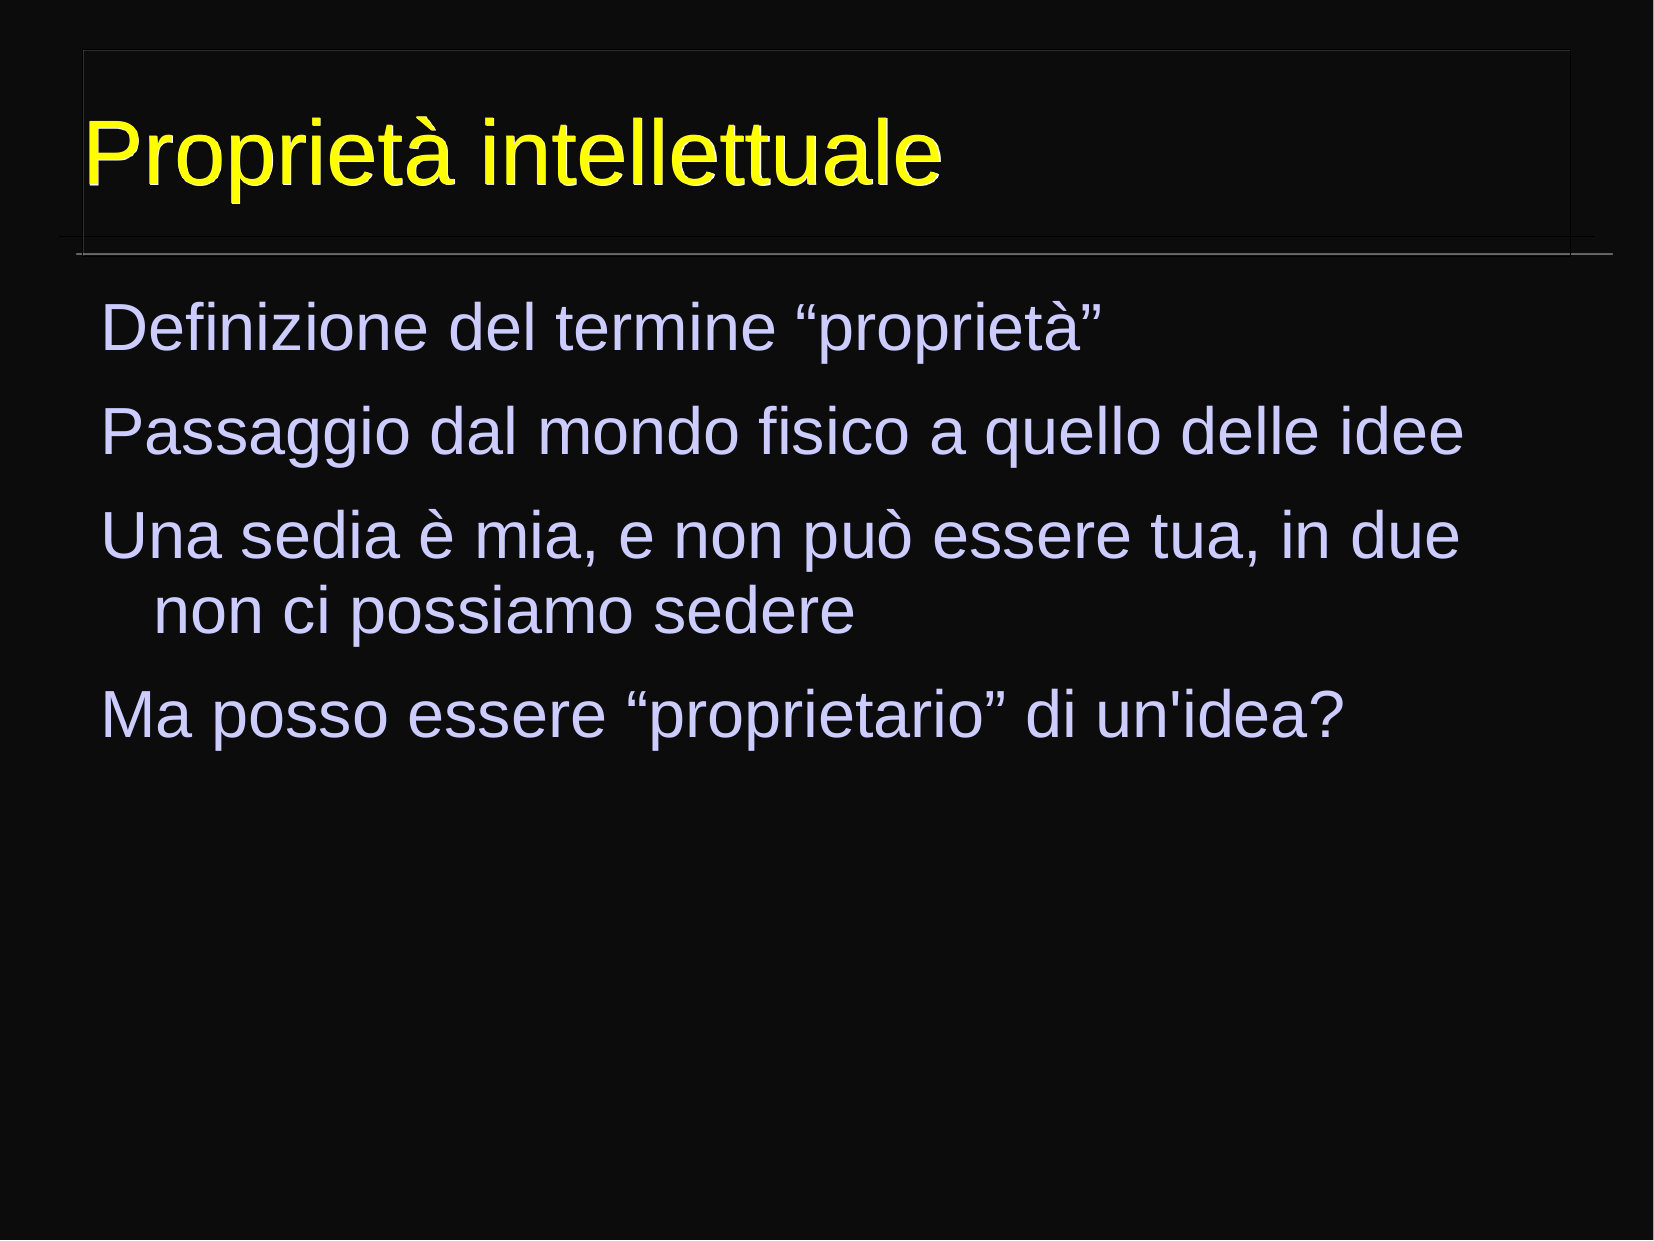

# Proprietà intellettuale
Definizione del termine “proprietà”
Passaggio dal mondo fisico a quello delle idee
Una sedia è mia, e non può essere tua, in due non ci possiamo sedere
Ma posso essere “proprietario” di un'idea?